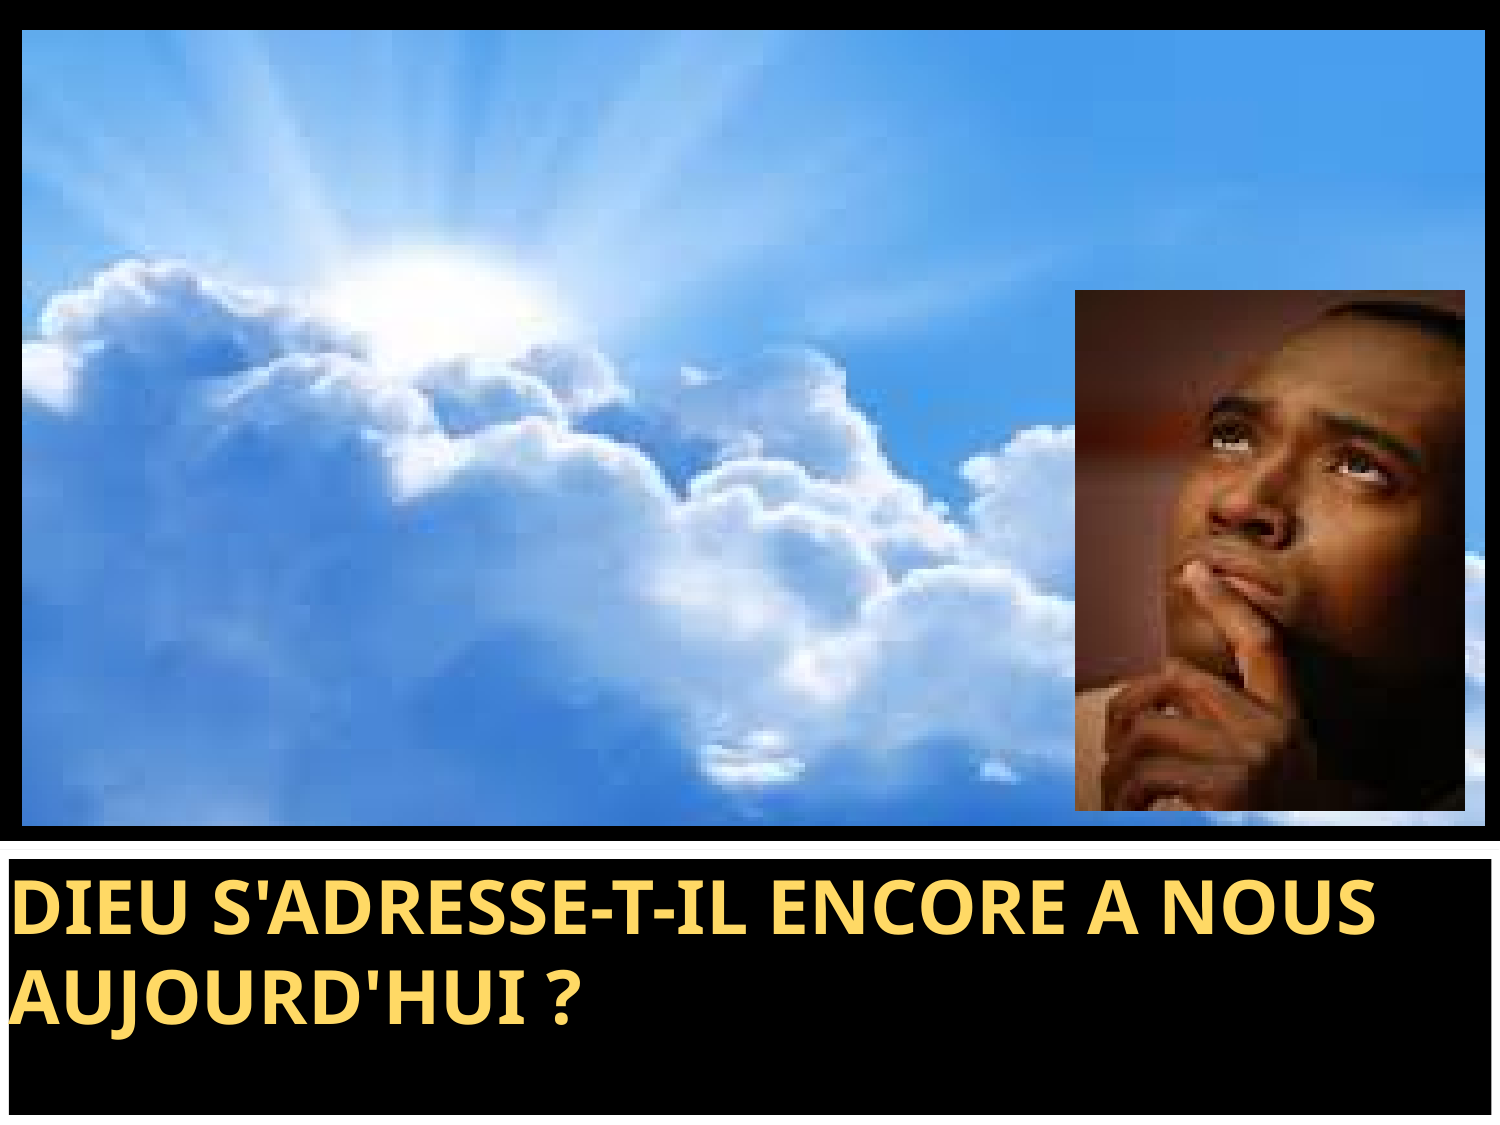

#
DIEU S'ADRESSE-T-IL ENCORE A NOUS AUJOURD'HUI ?